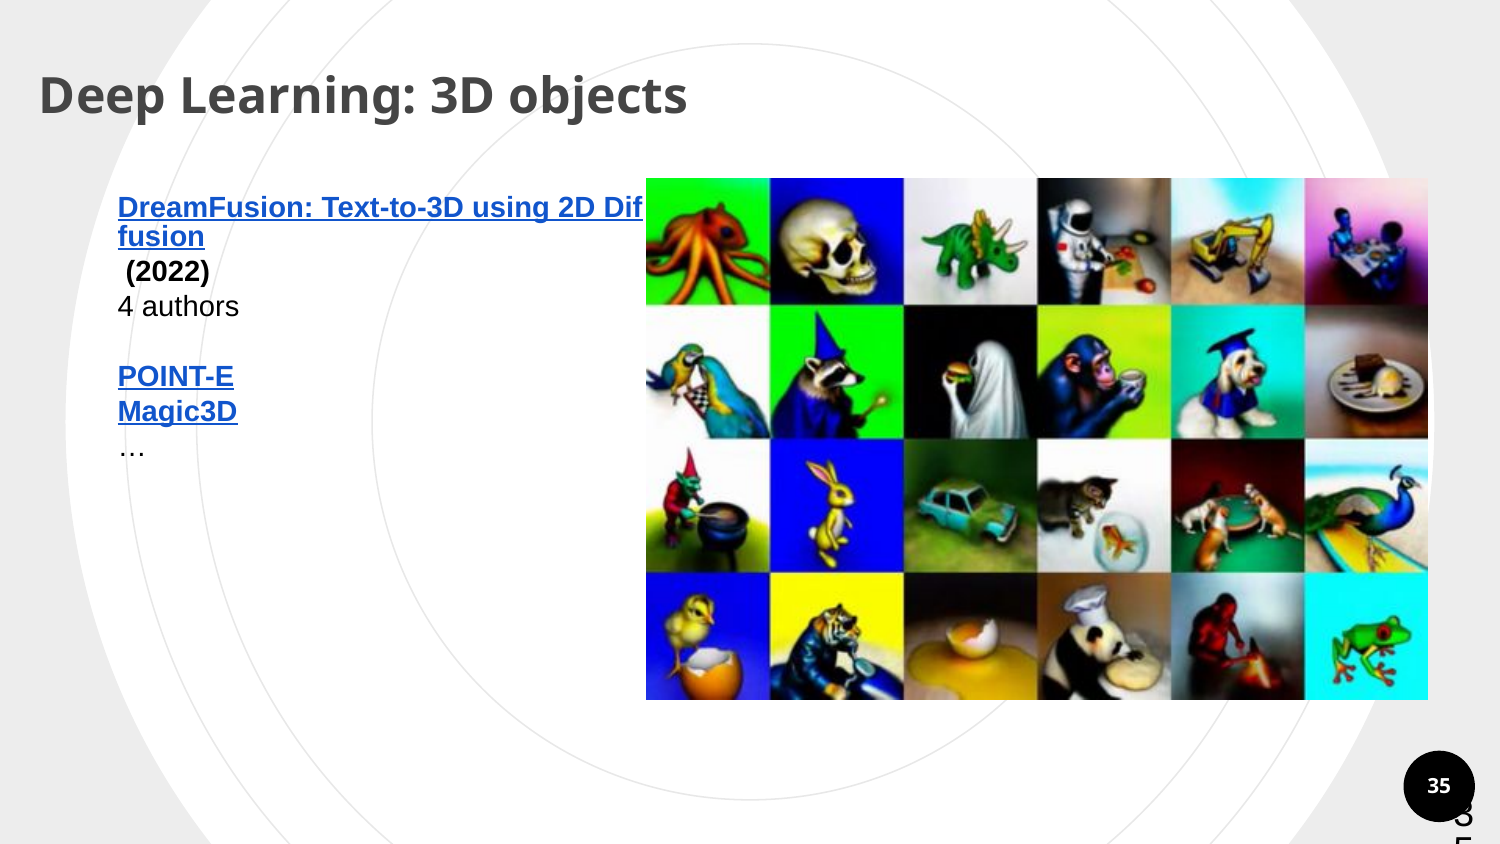

Deep Learning: 3D objects
DreamFusion: Text-to-3D using 2D Diffusion (2022)
4 authors
POINT-E
Magic3D
…